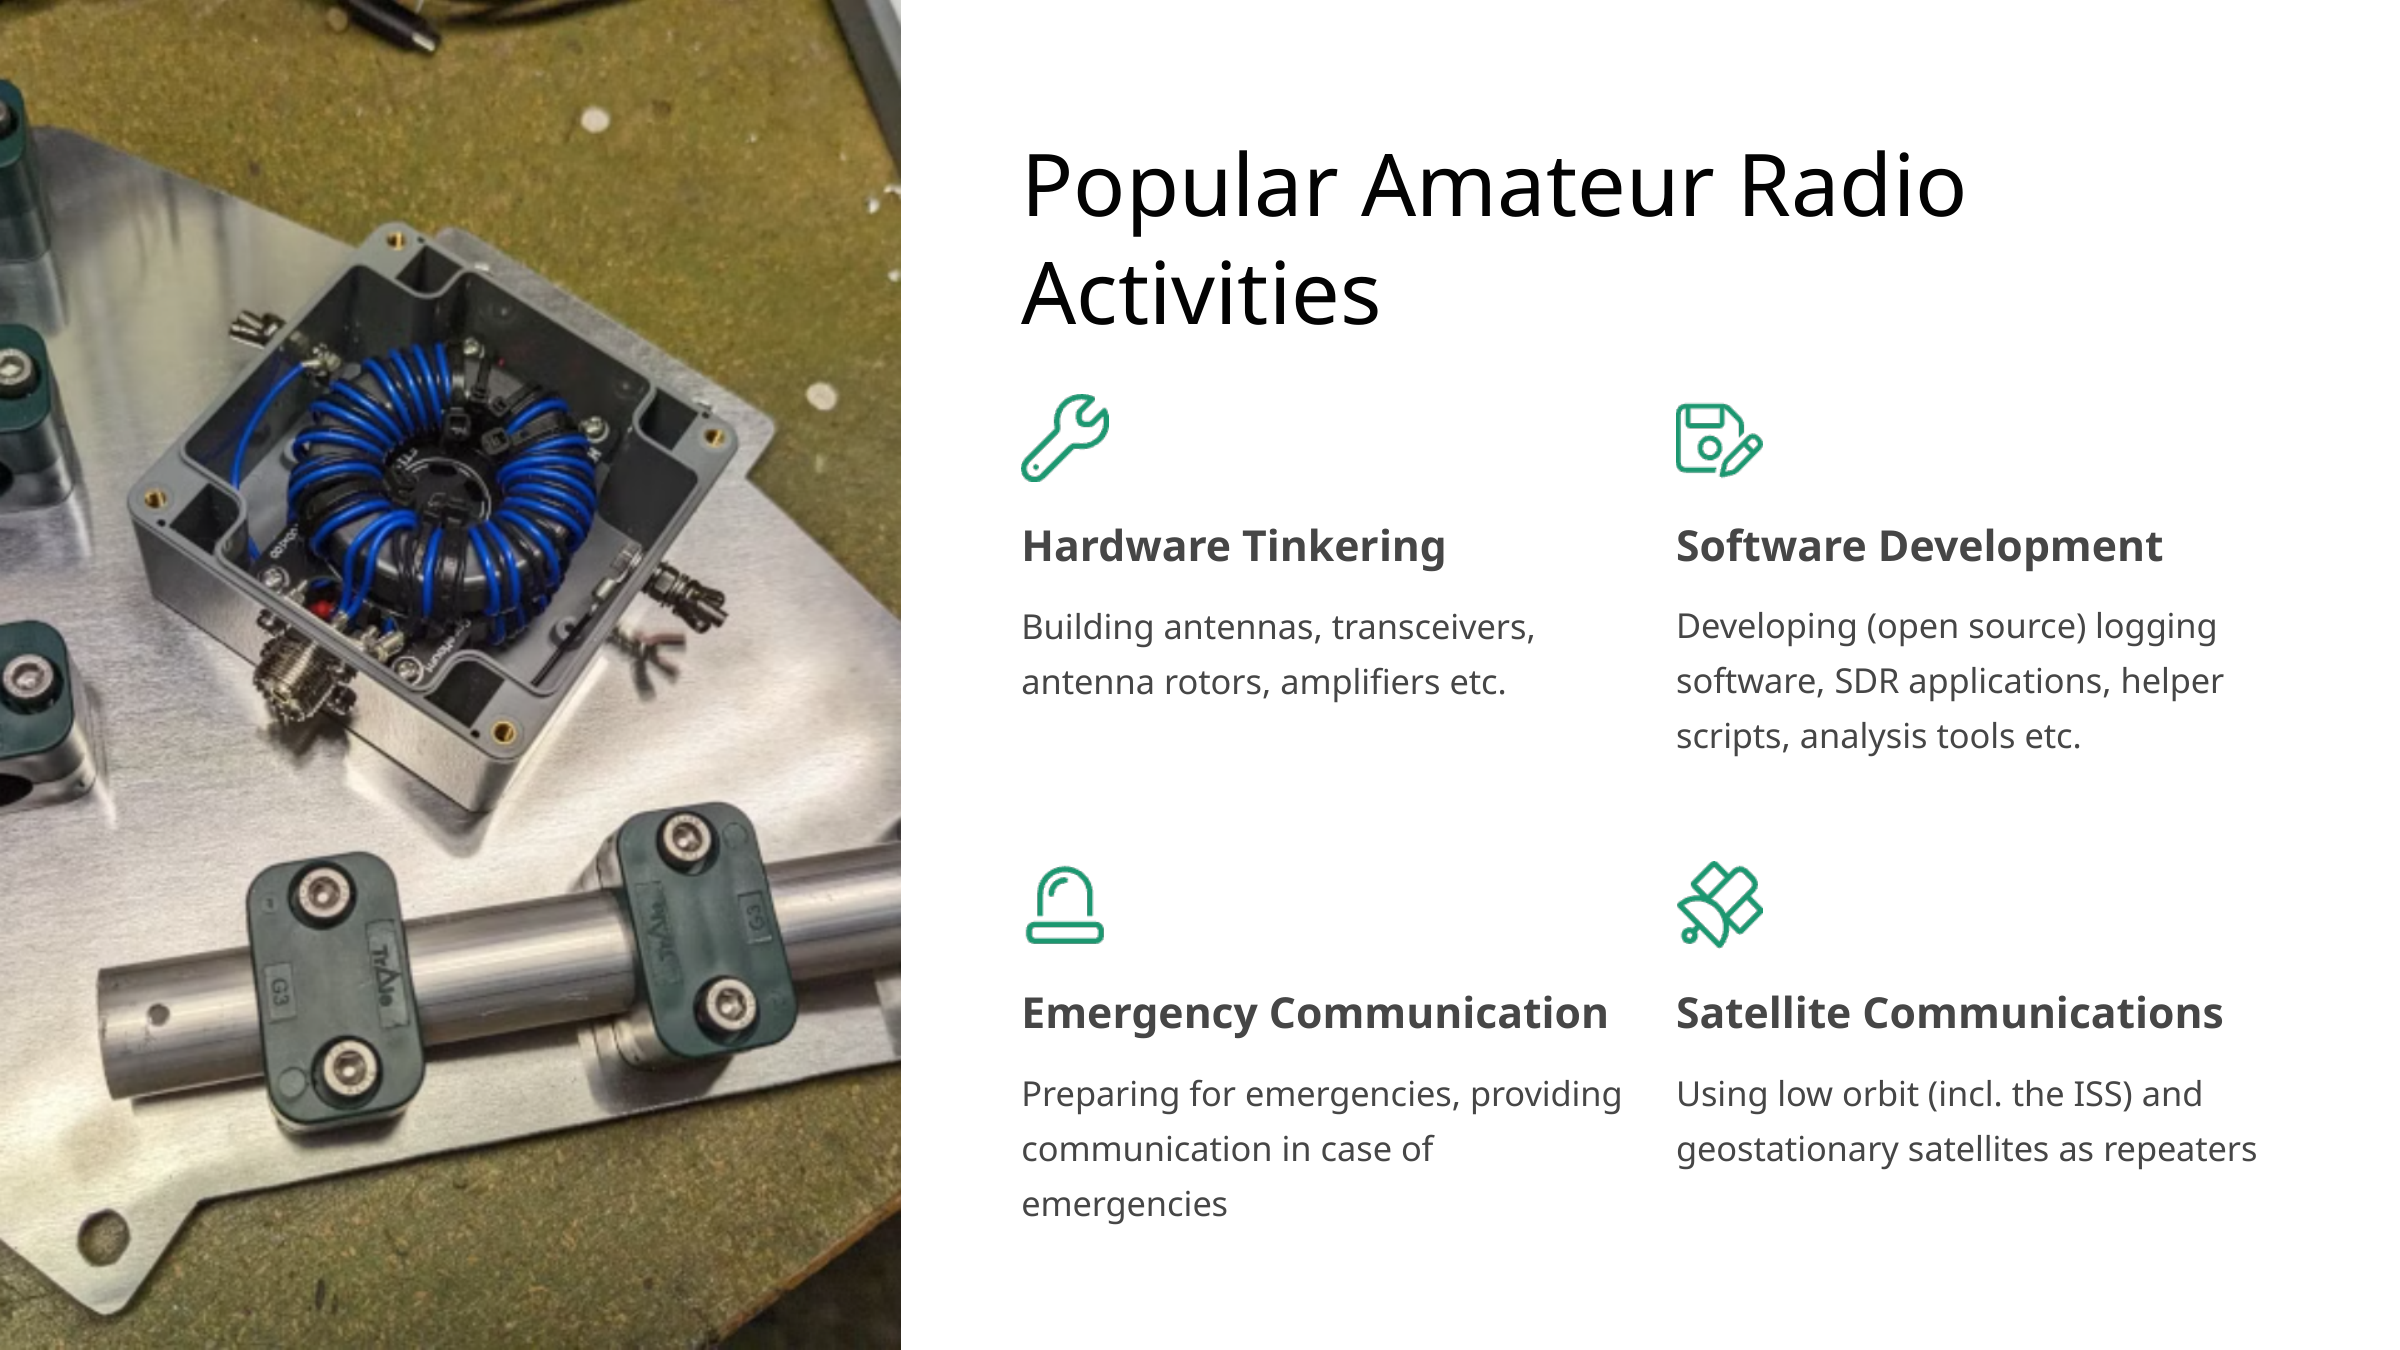

Popular Amateur Radio Activities
Hardware Tinkering
Software Development
Developing (open source) logging software, SDR applications, helper scripts, analysis tools etc.
Building antennas, transceivers, antenna rotors, amplifiers etc.
Emergency Communication
Satellite Communications
Preparing for emergencies, providing communication in case of emergencies
Using low orbit (incl. the ISS) and geostationary satellites as repeaters